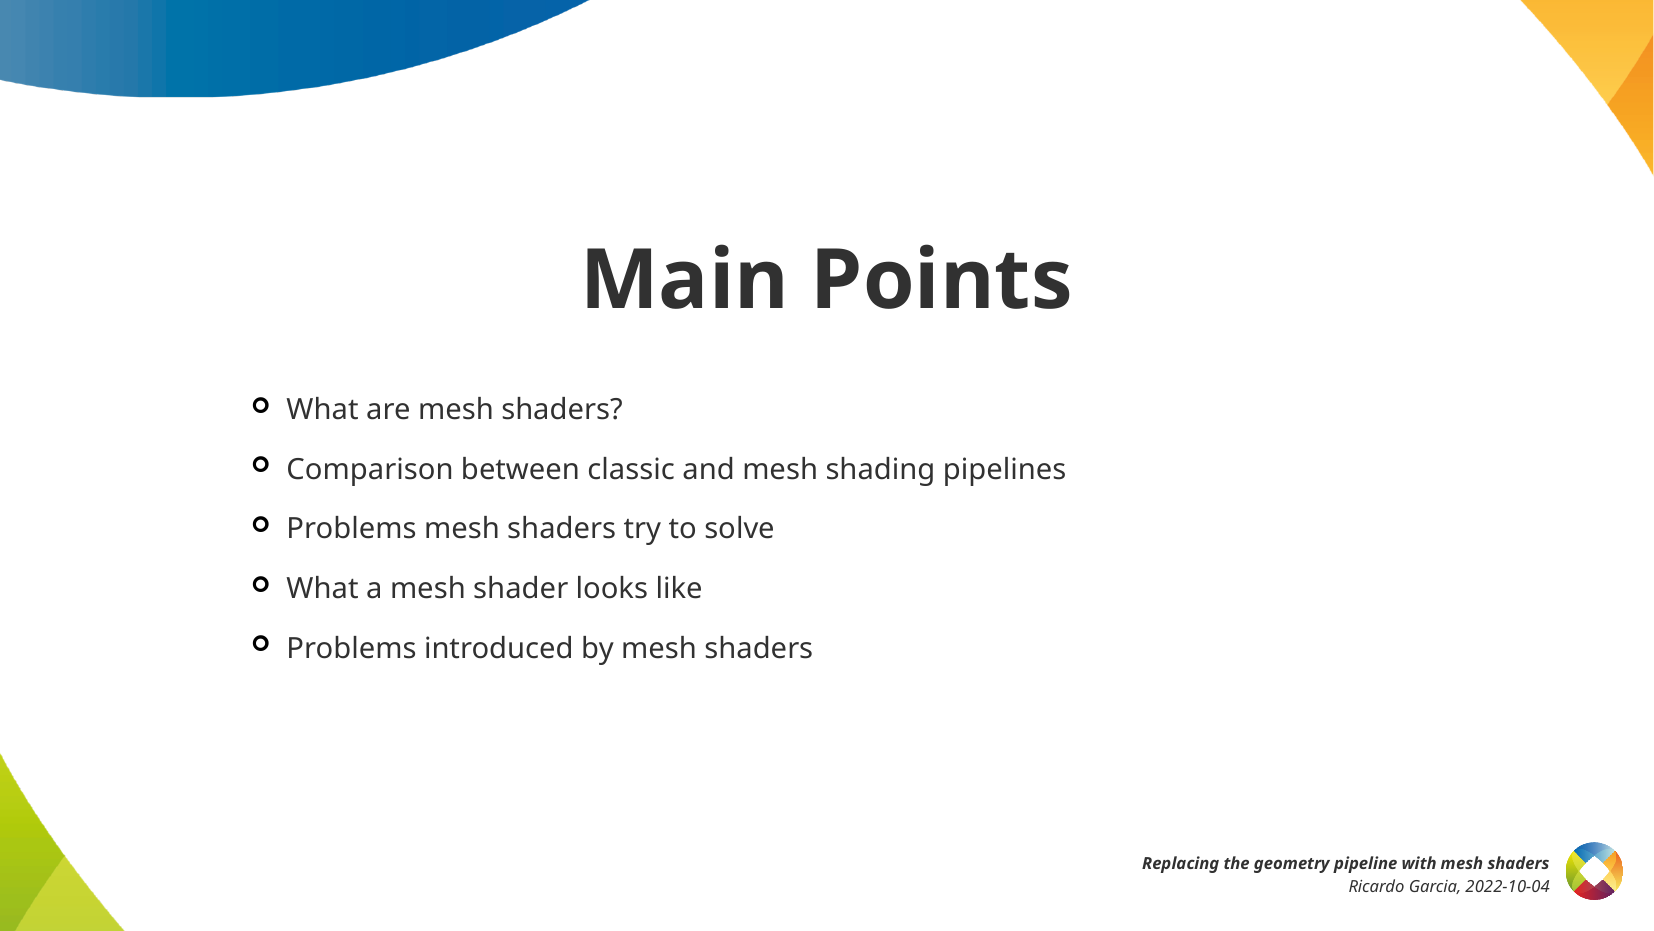

Main Points
What are mesh shaders?
Comparison between classic and mesh shading pipelines
Problems mesh shaders try to solve
What a mesh shader looks like
Problems introduced by mesh shaders
Replacing the geometry pipeline with mesh shaders
Ricardo Garcia, 2022-10-04